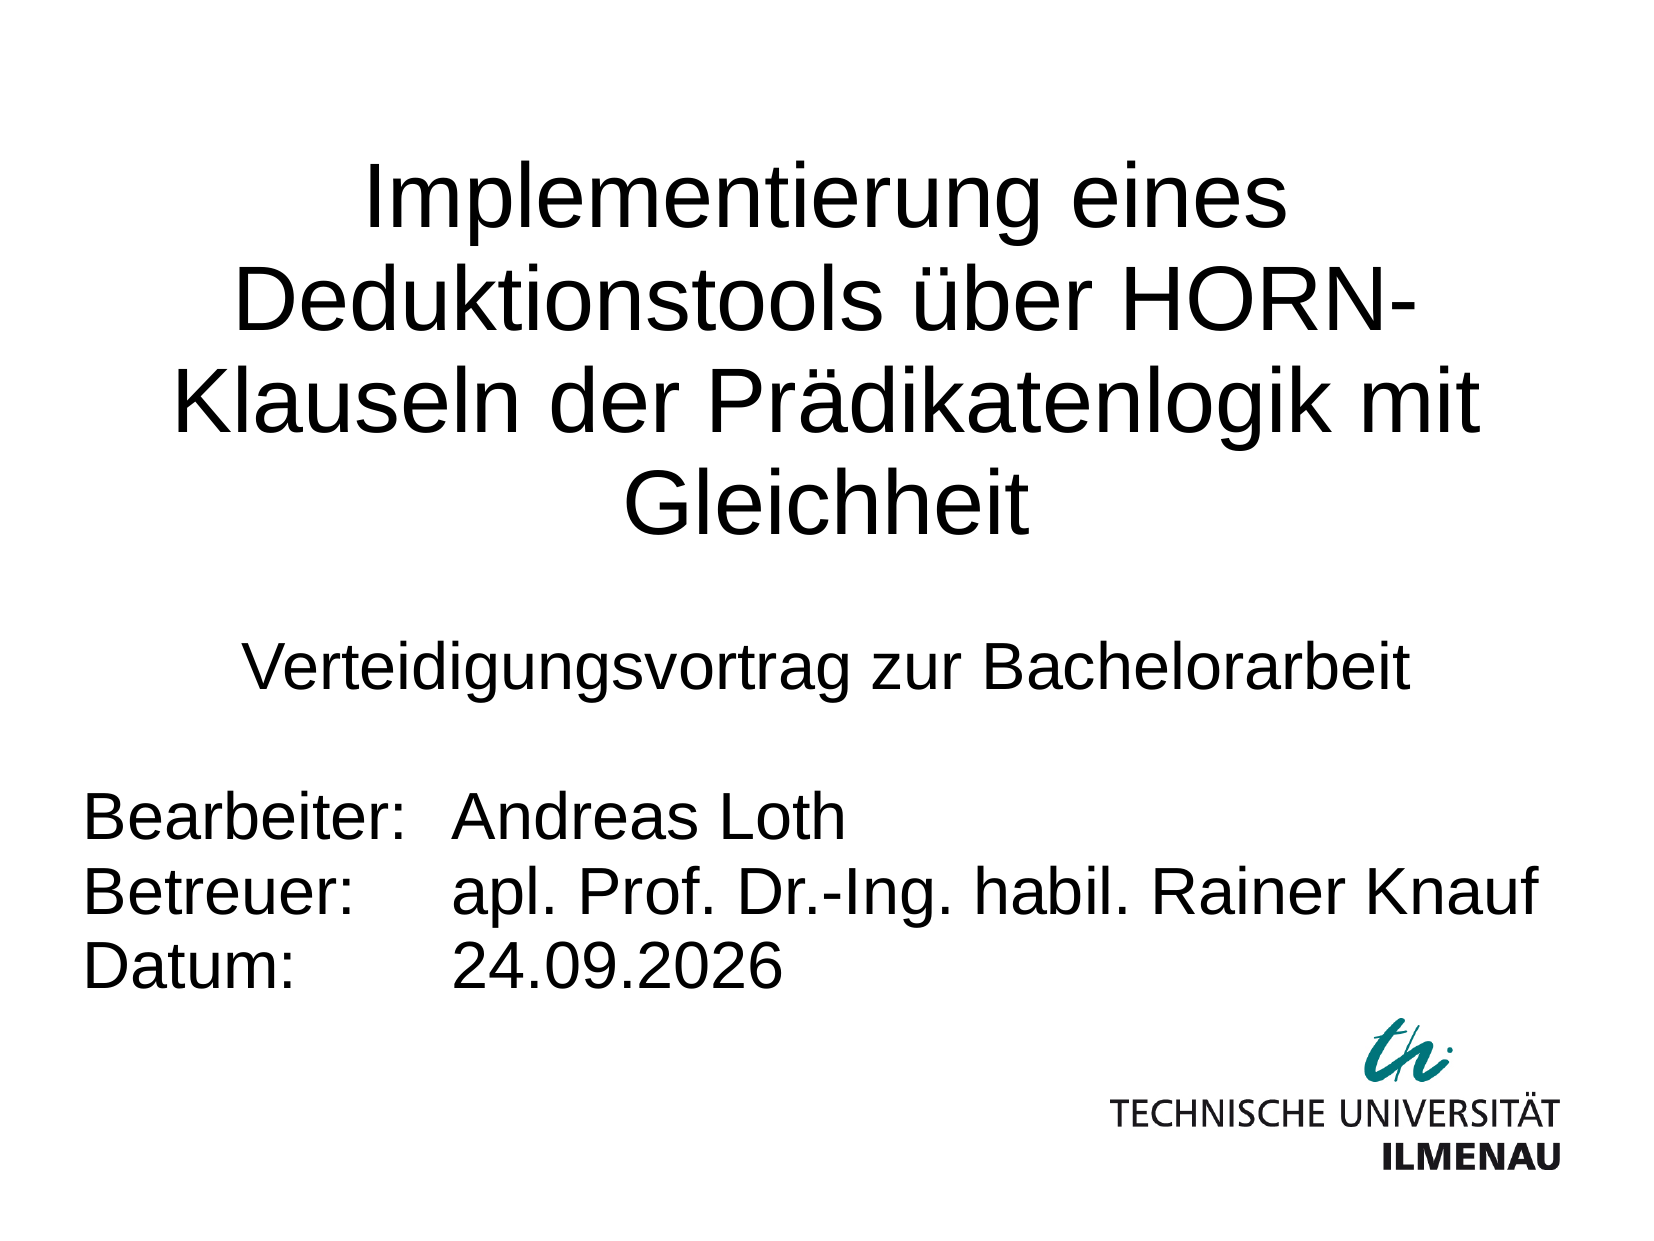

# Implementierung eines Deduktionstools über HORN-Klauseln der Prädikatenlogik mit Gleichheit
Verteidigungsvortrag zur Bachelorarbeit
Bearbeiter:	Andreas Loth
Betreuer:		apl. Prof. Dr.-Ing. habil. Rainer Knauf
Datum: